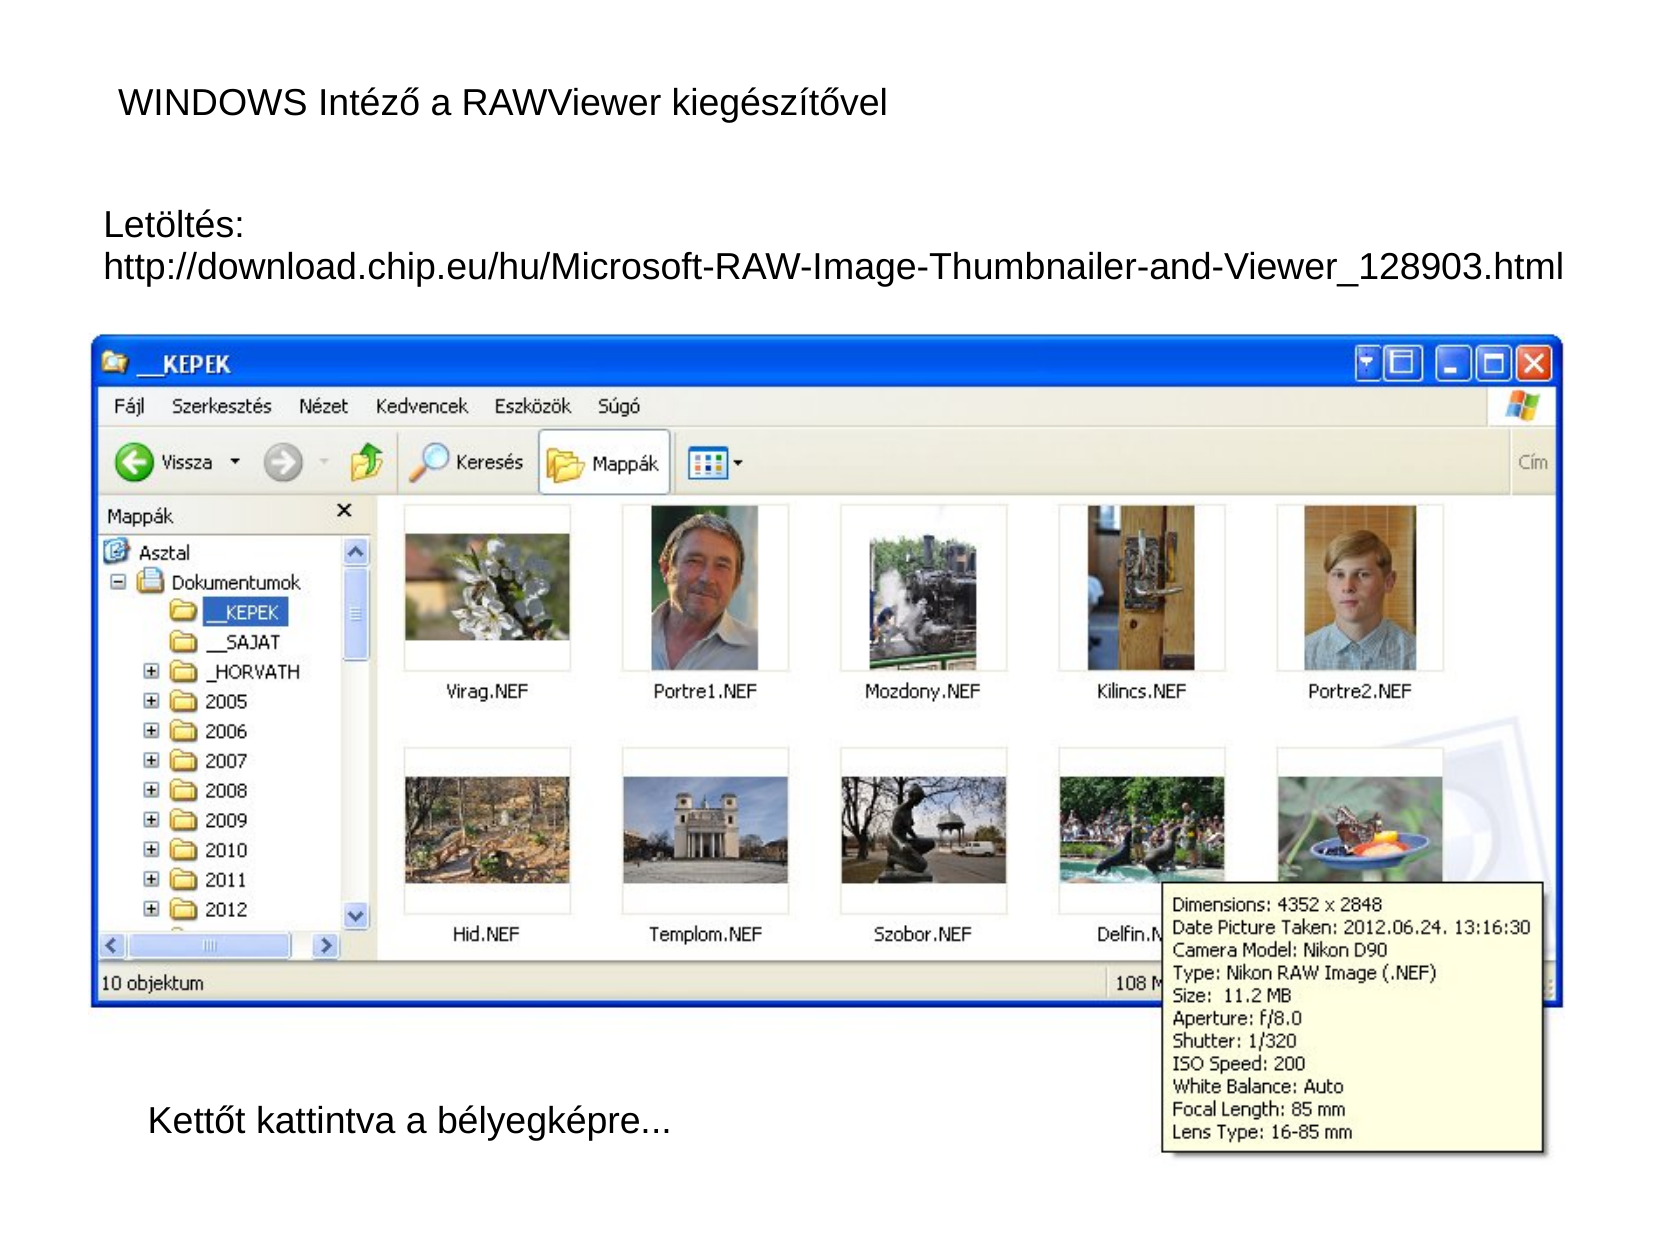

WINDOWS Intéző a RAWViewer kiegészítővel
Letöltés:
http://download.chip.eu/hu/Microsoft-RAW-Image-Thumbnailer-and-Viewer_128903.html
Kettőt kattintva a bélyegképre...